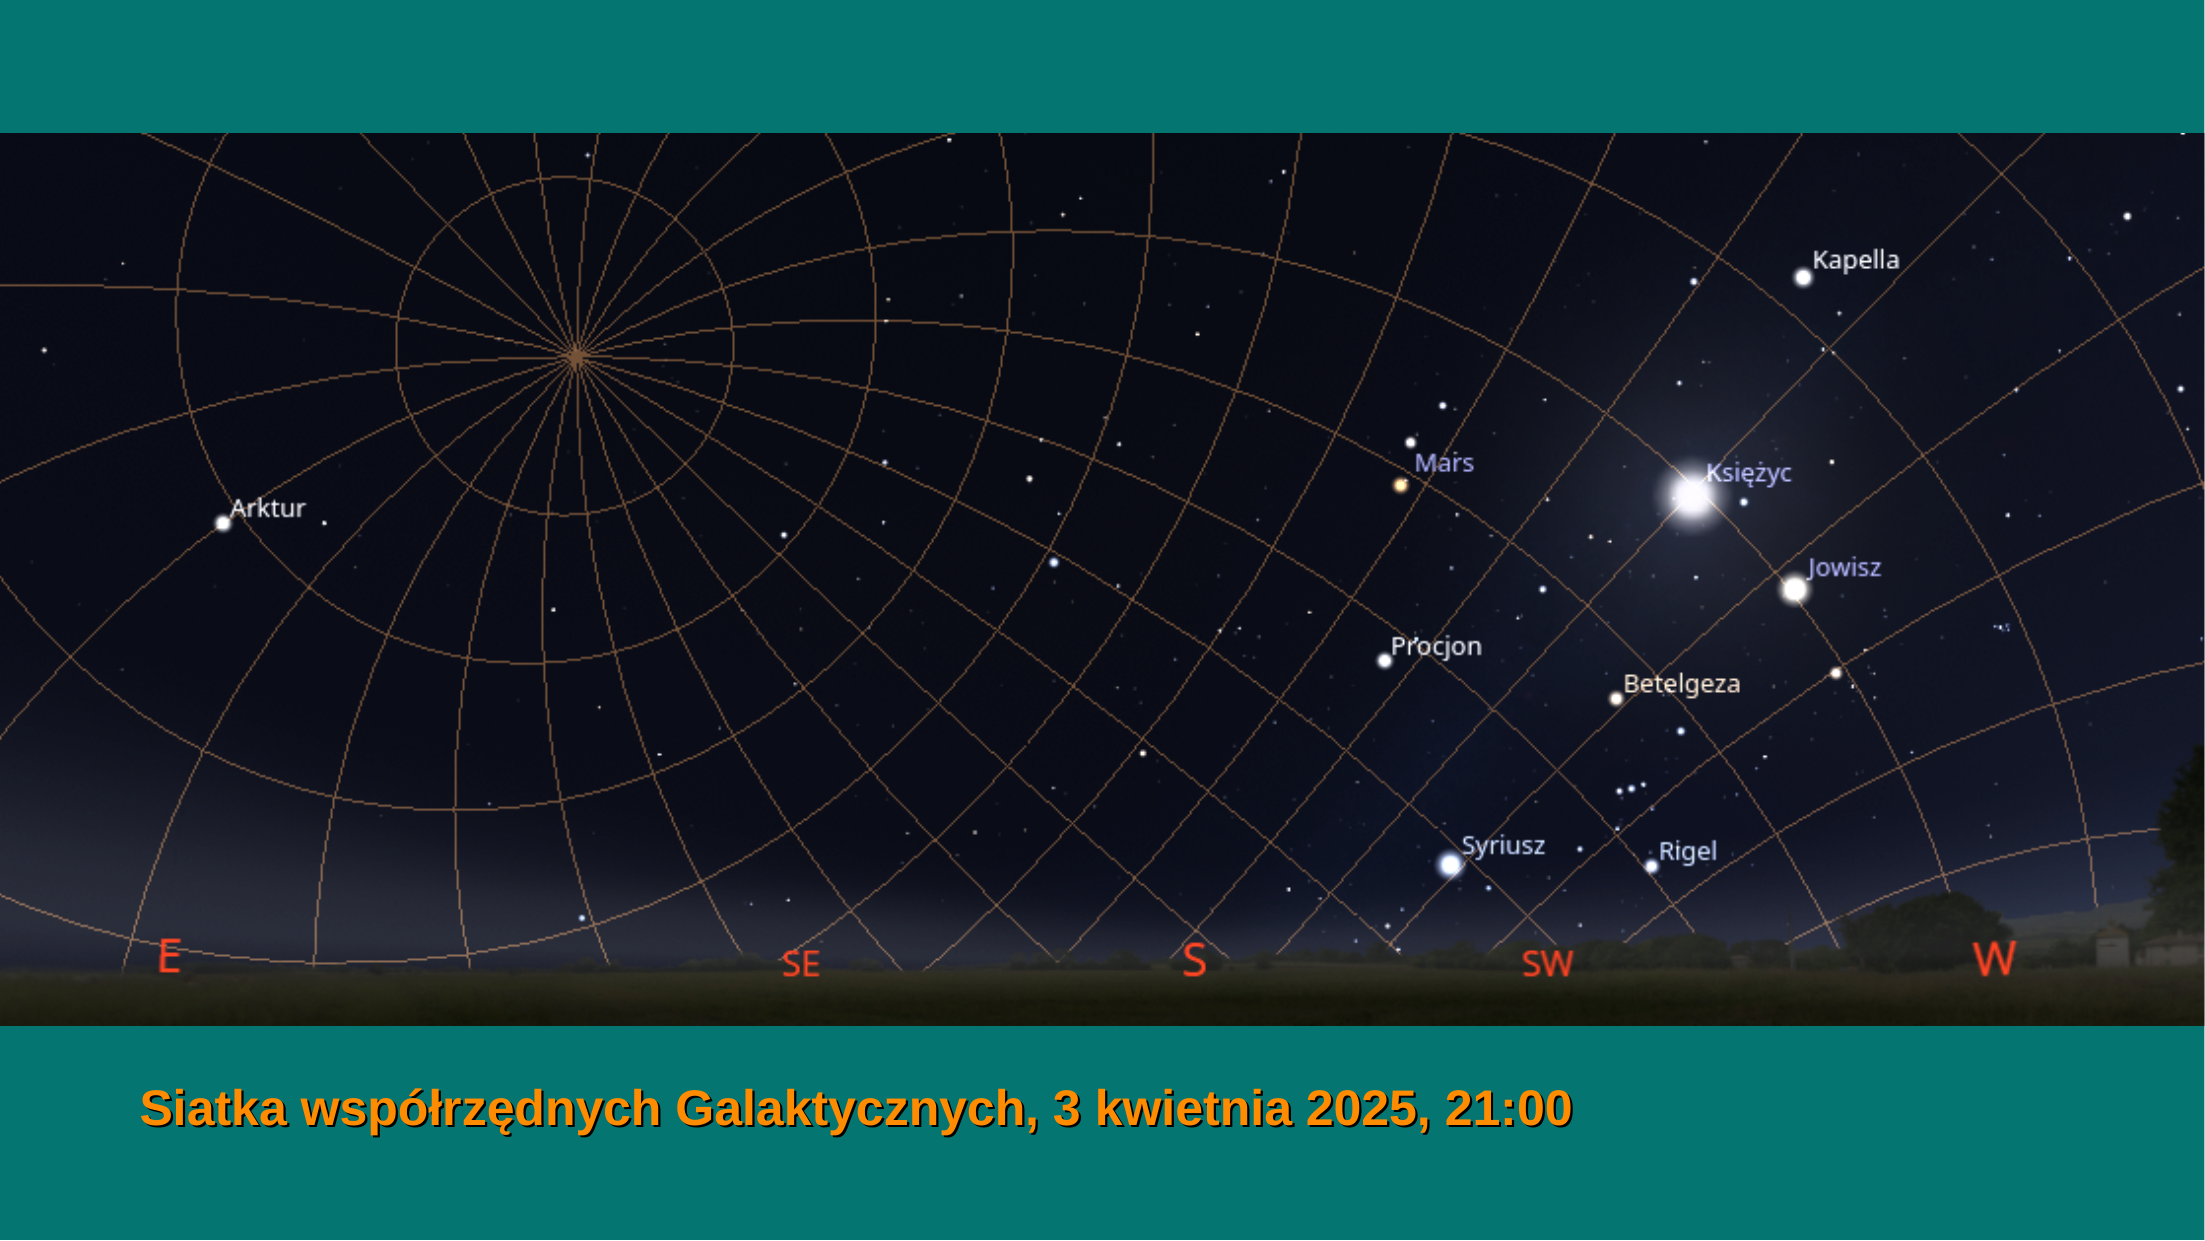

Siatka współrzędnych Galaktycznych, 3 kwietnia 2025, 21:00